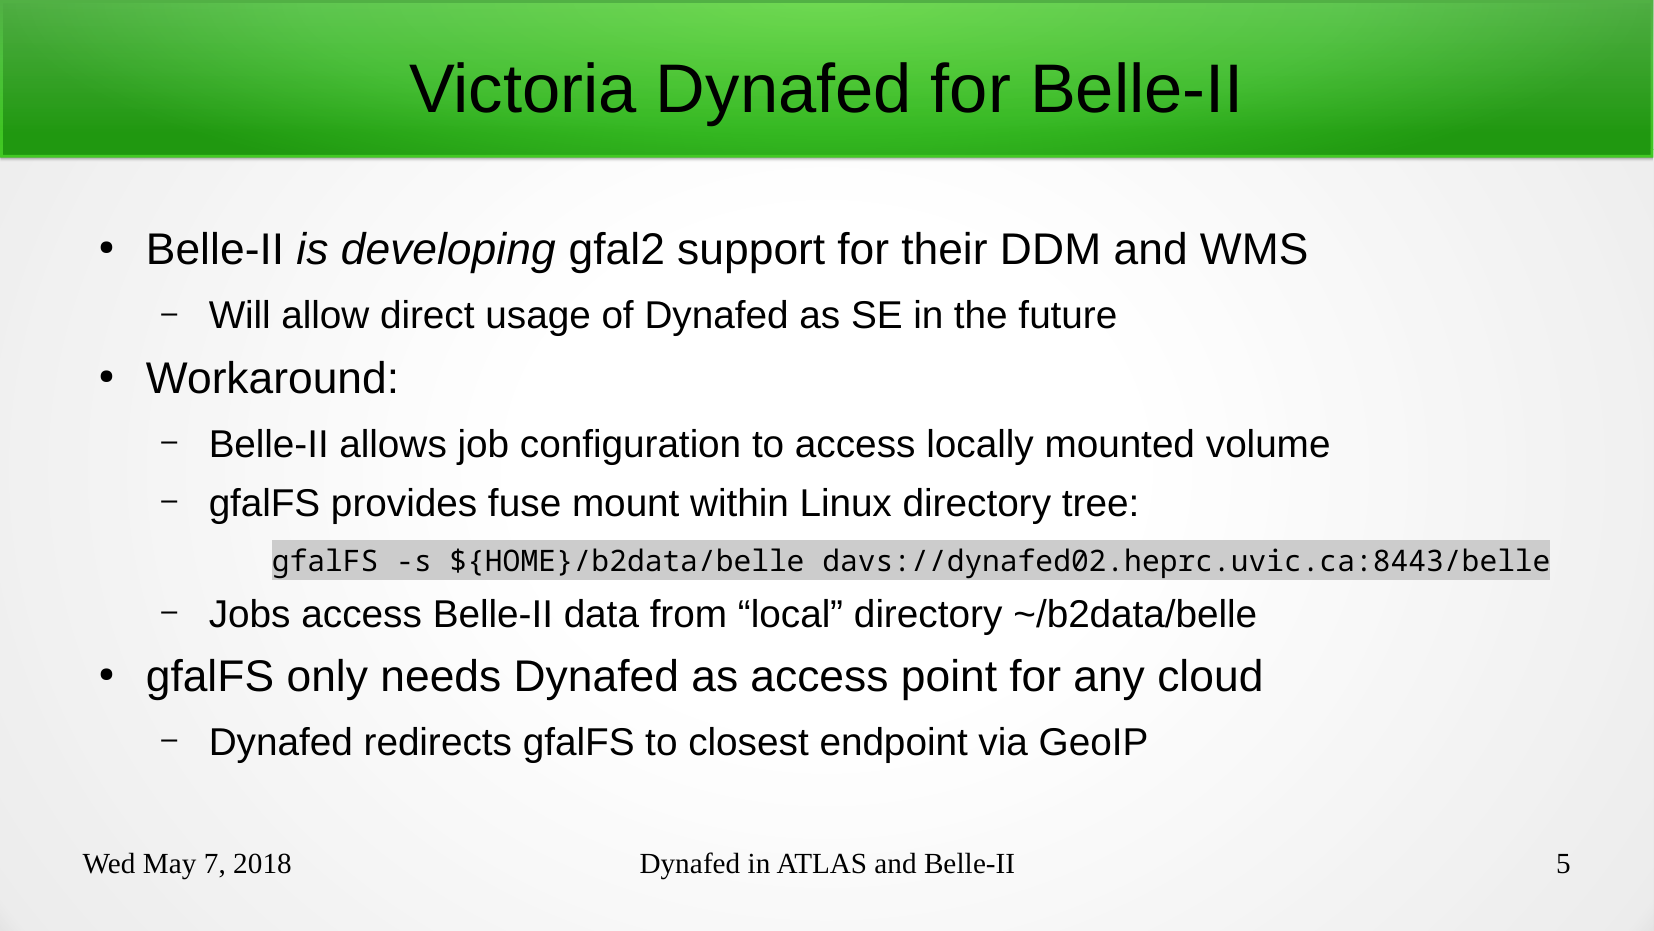

Victoria Dynafed for Belle-II
# Belle-II is developing gfal2 support for their DDM and WMS
Will allow direct usage of Dynafed as SE in the future
Workaround:
Belle-II allows job configuration to access locally mounted volume
gfalFS provides fuse mount within Linux directory tree:
gfalFS -s ${HOME}/b2data/belle davs://dynafed02.heprc.uvic.ca:8443/belle
Jobs access Belle-II data from “local” directory ~/b2data/belle
gfalFS only needs Dynafed as access point for any cloud
Dynafed redirects gfalFS to closest endpoint via GeoIP
Wed May 7, 2018
Dynafed in ATLAS and Belle-II
5